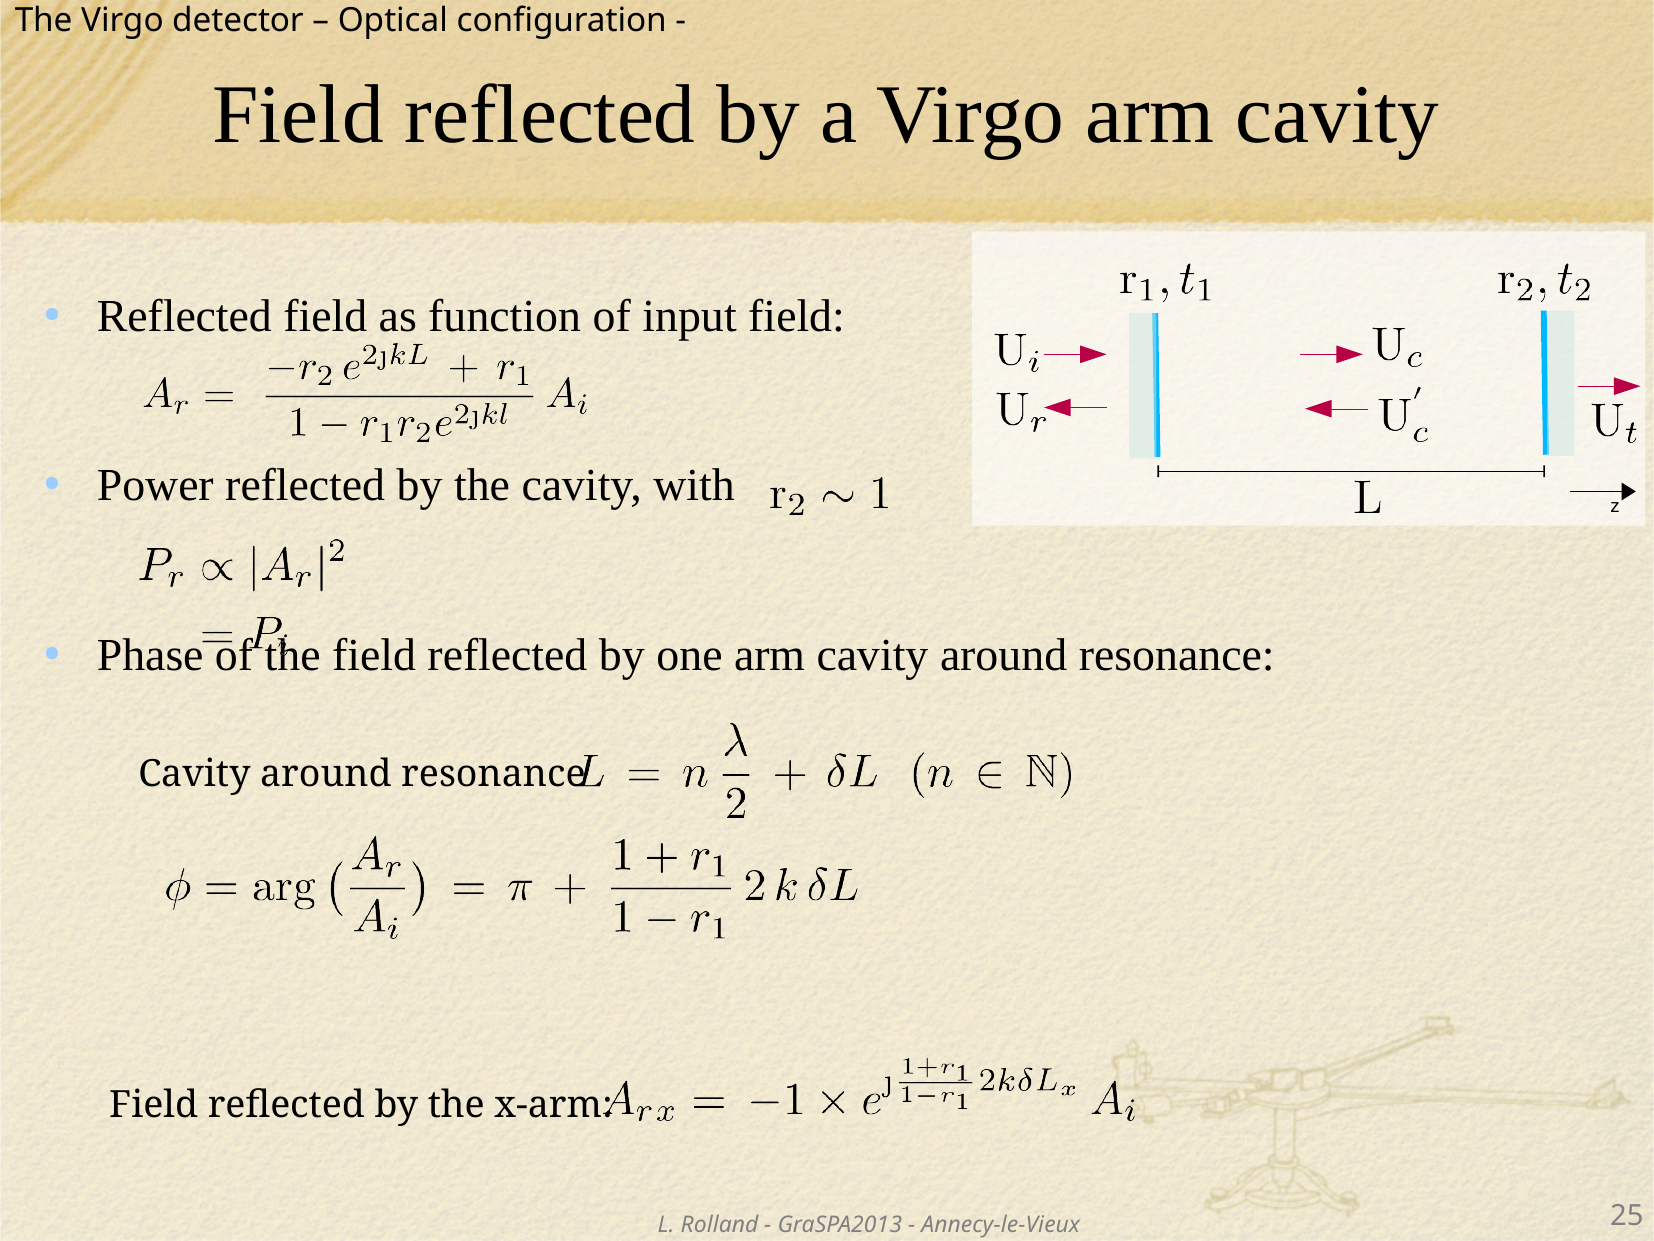

The Virgo detector – Optical configuration -
# Field reflected by a Virgo arm cavity
Reflected field as function of input field:
Power reflected by the cavity, with
Phase of the field reflected by one arm cavity around resonance:
z
Cavity around resonance
Field reflected by the x-arm: